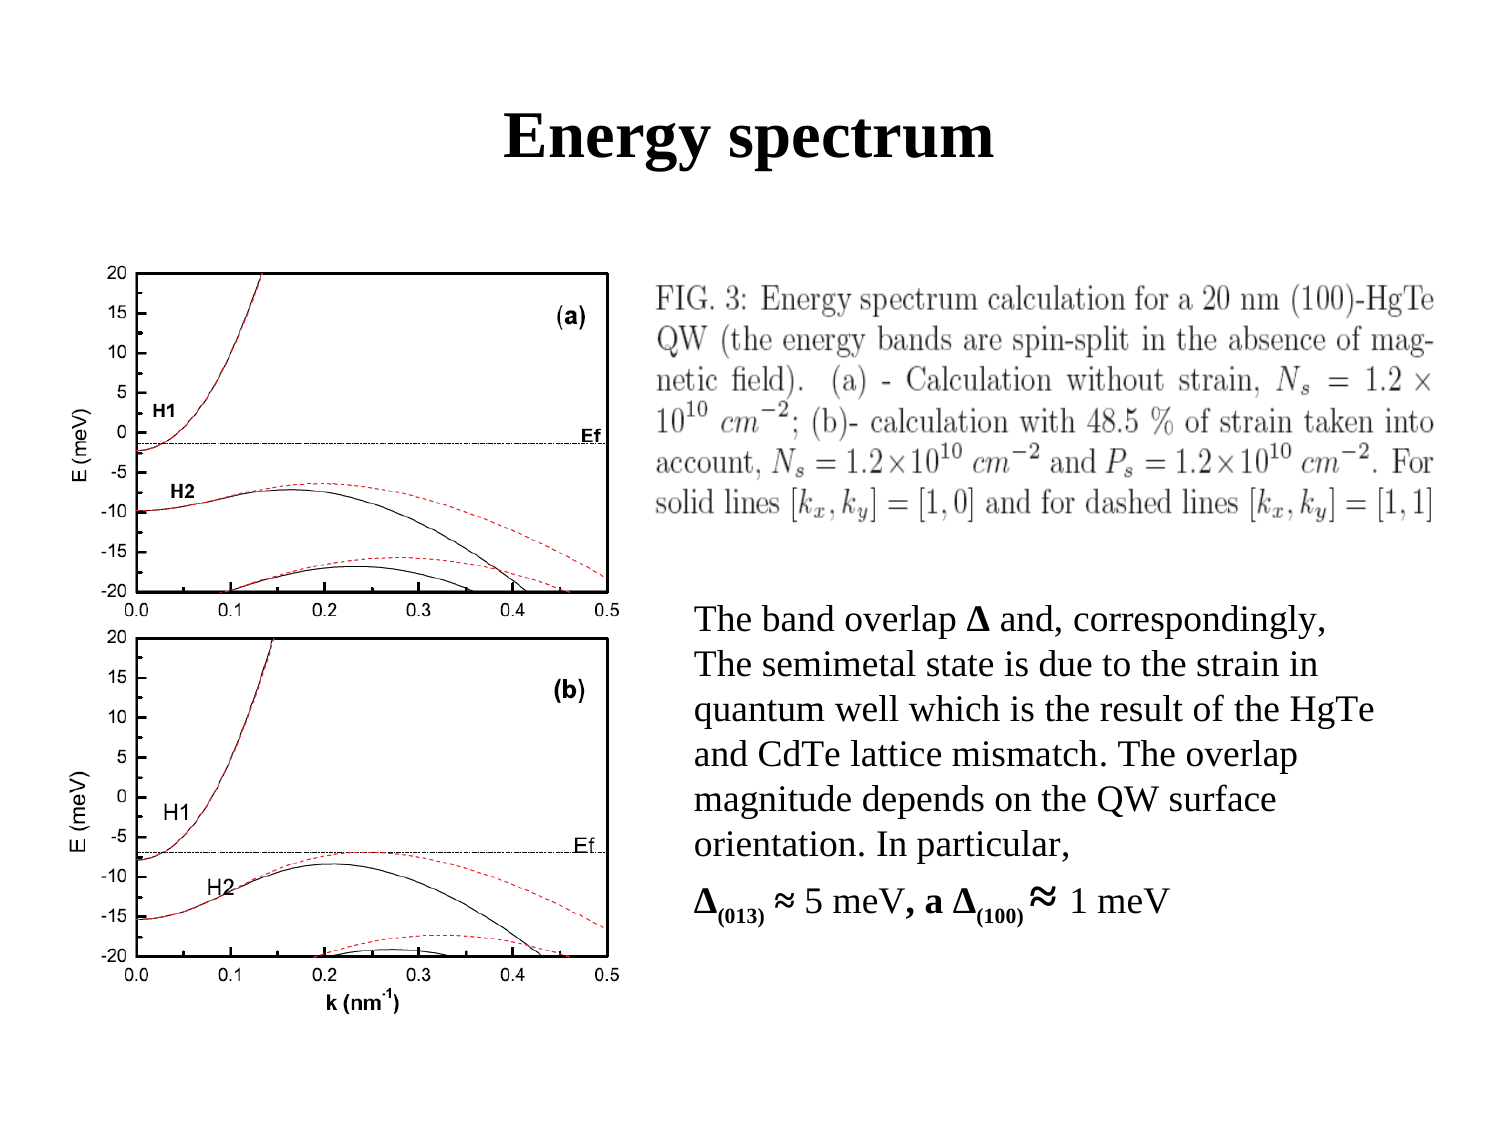

# Energy spectrum
The band overlap Δ and, correspondingly,
The semimetal state is due to the strain in quantum well which is the result of the HgTe and CdTe lattice mismatch. The overlap magnitude depends on the QW surface orientation. In particular,
Δ(013) ≈ 5 meV, а Δ(100) ≈ 1 meV